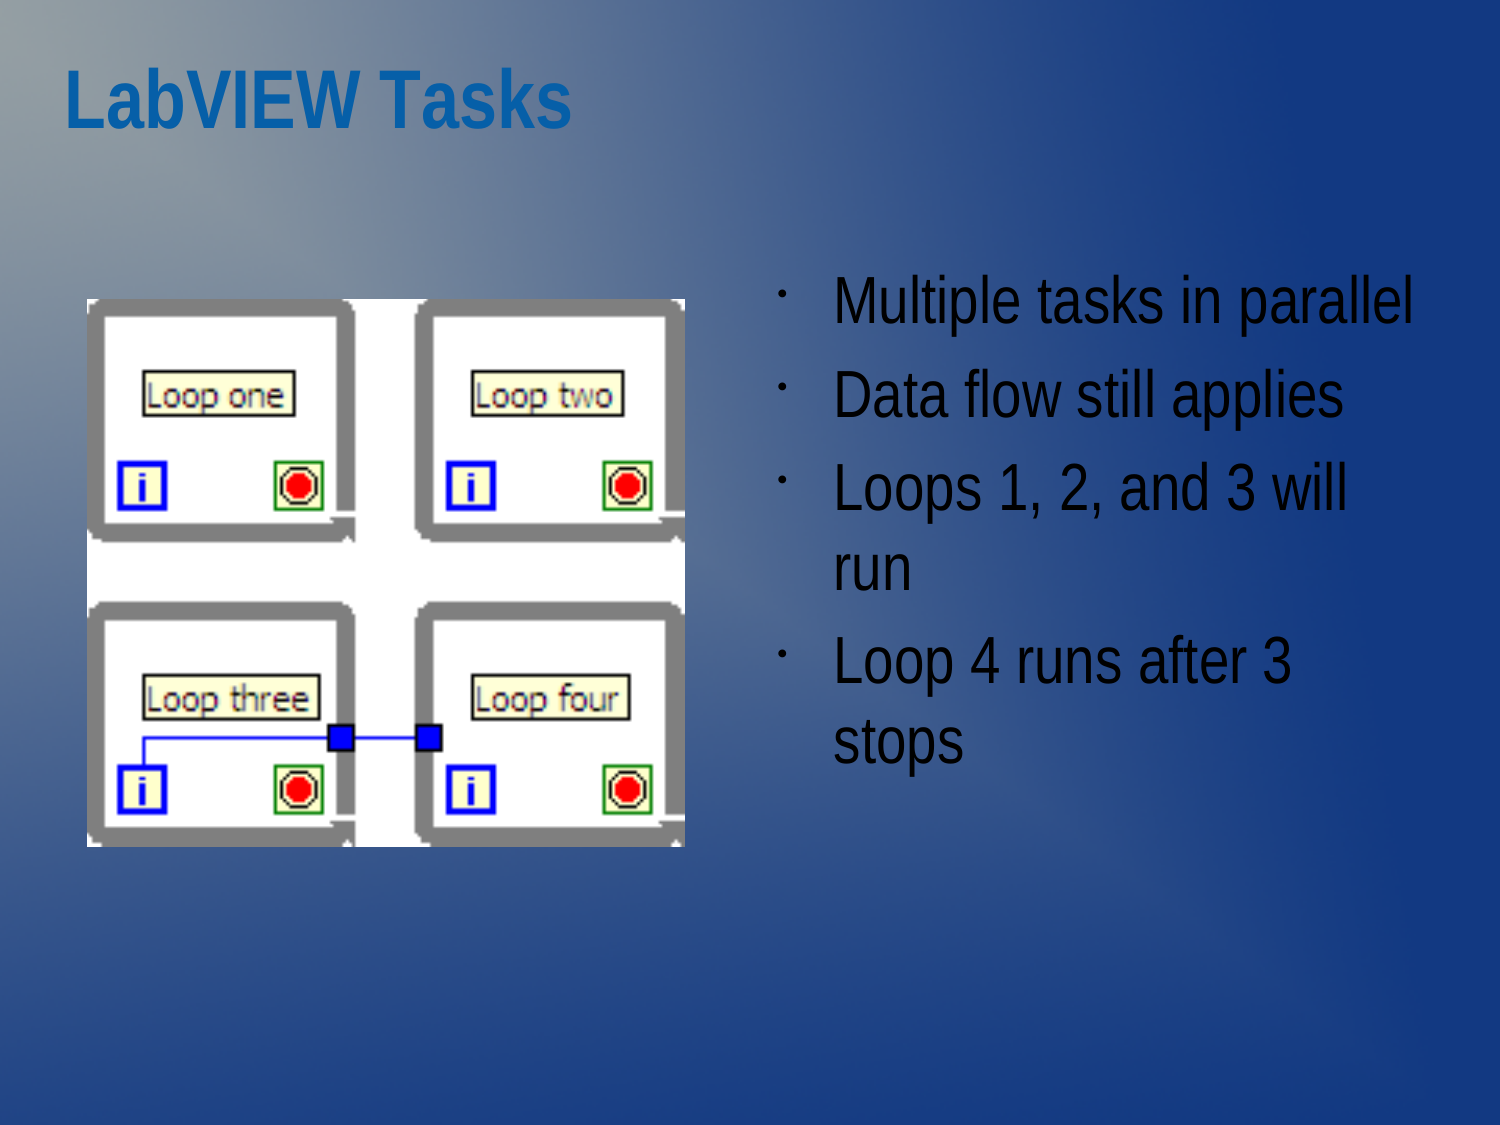

# LabVIEW Tasks
Multiple tasks in parallel
Data flow still applies
Loops 1, 2, and 3 will run
Loop 4 runs after 3 stops